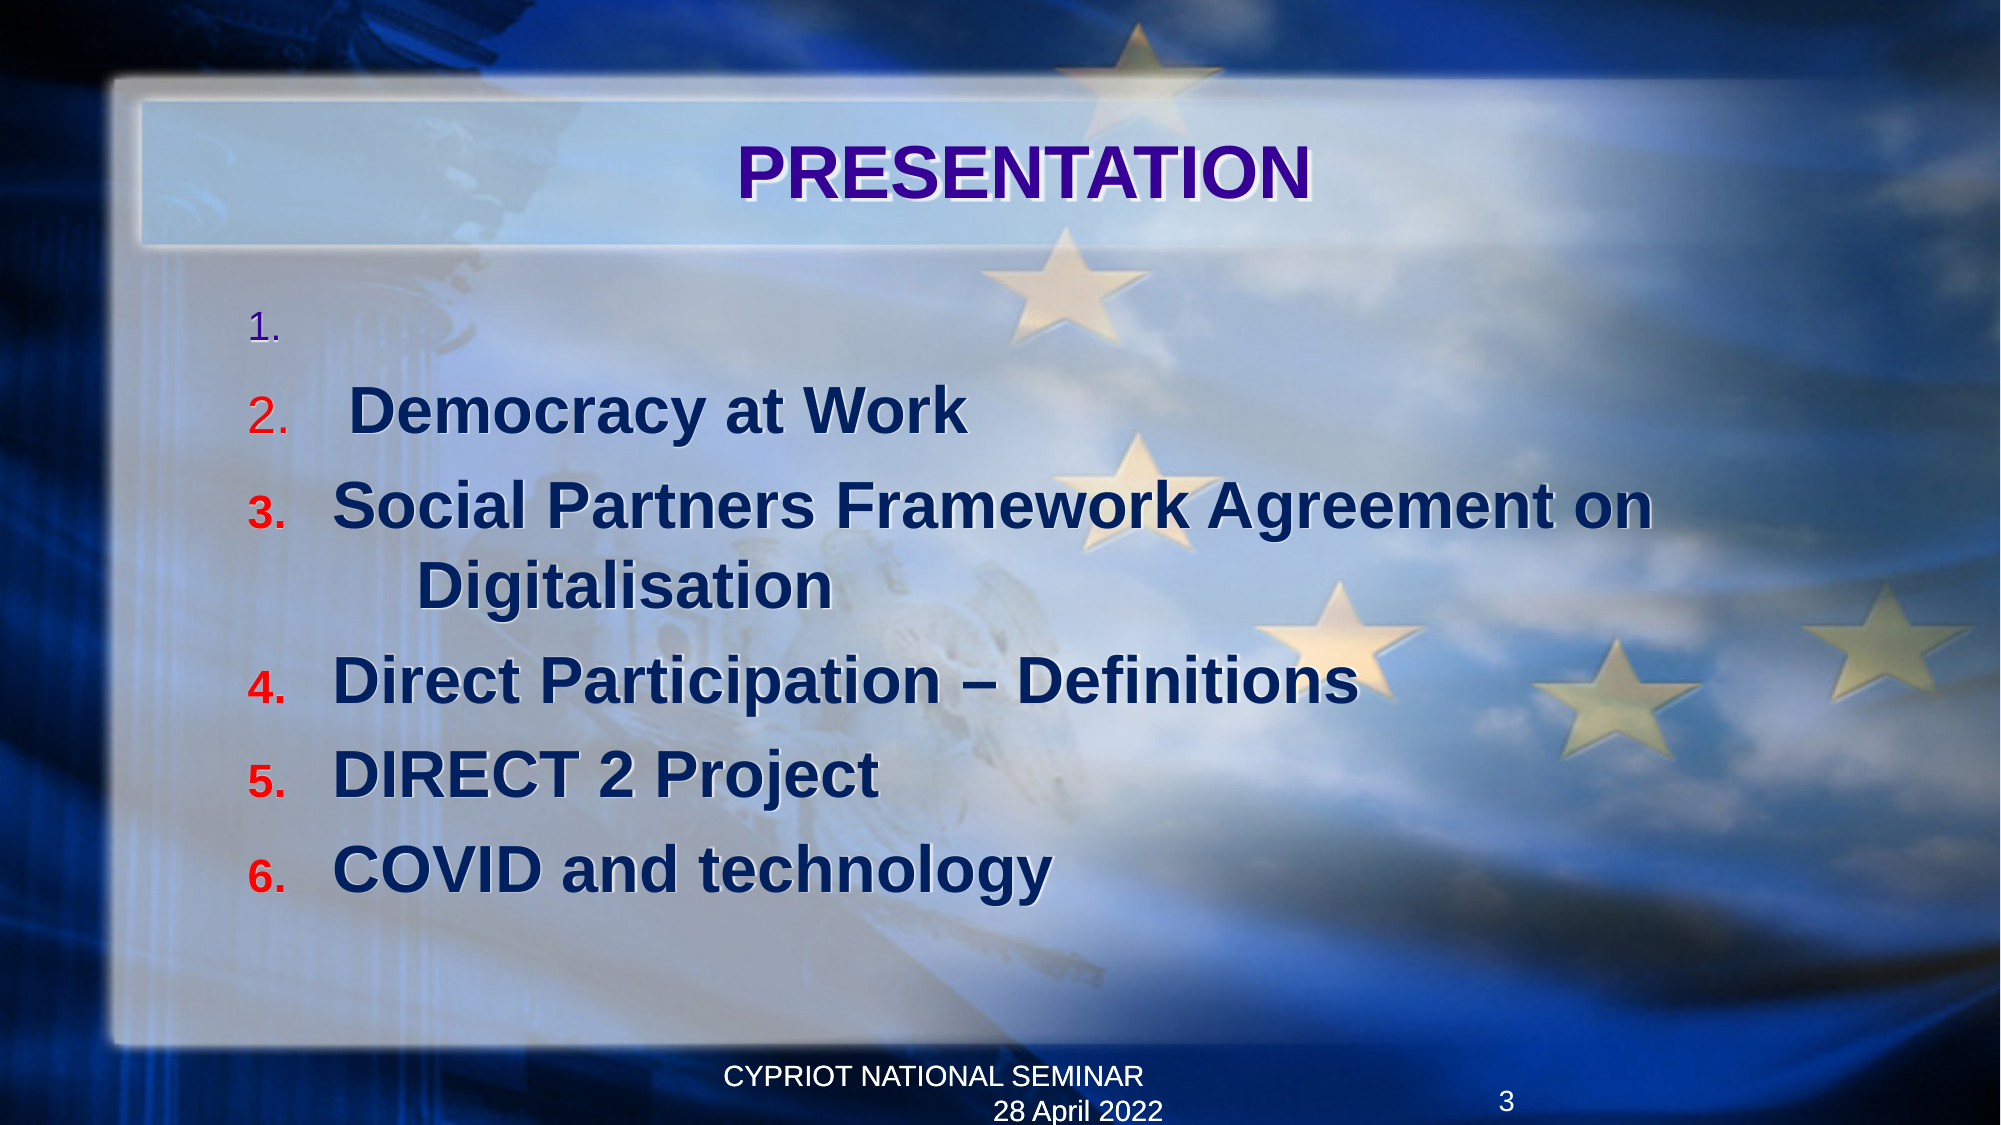

# PRESENTATION
 Democracy at Work
Social Partners Framework Agreement on Digitalisation
Direct Participation – Definitions
DIRECT 2 Project
COVID and technology
CYPRIOT NATIONAL SEMINAR 28 April 2022
CYPRIOT NATIONAL SEMINAR 28 April 2022
3